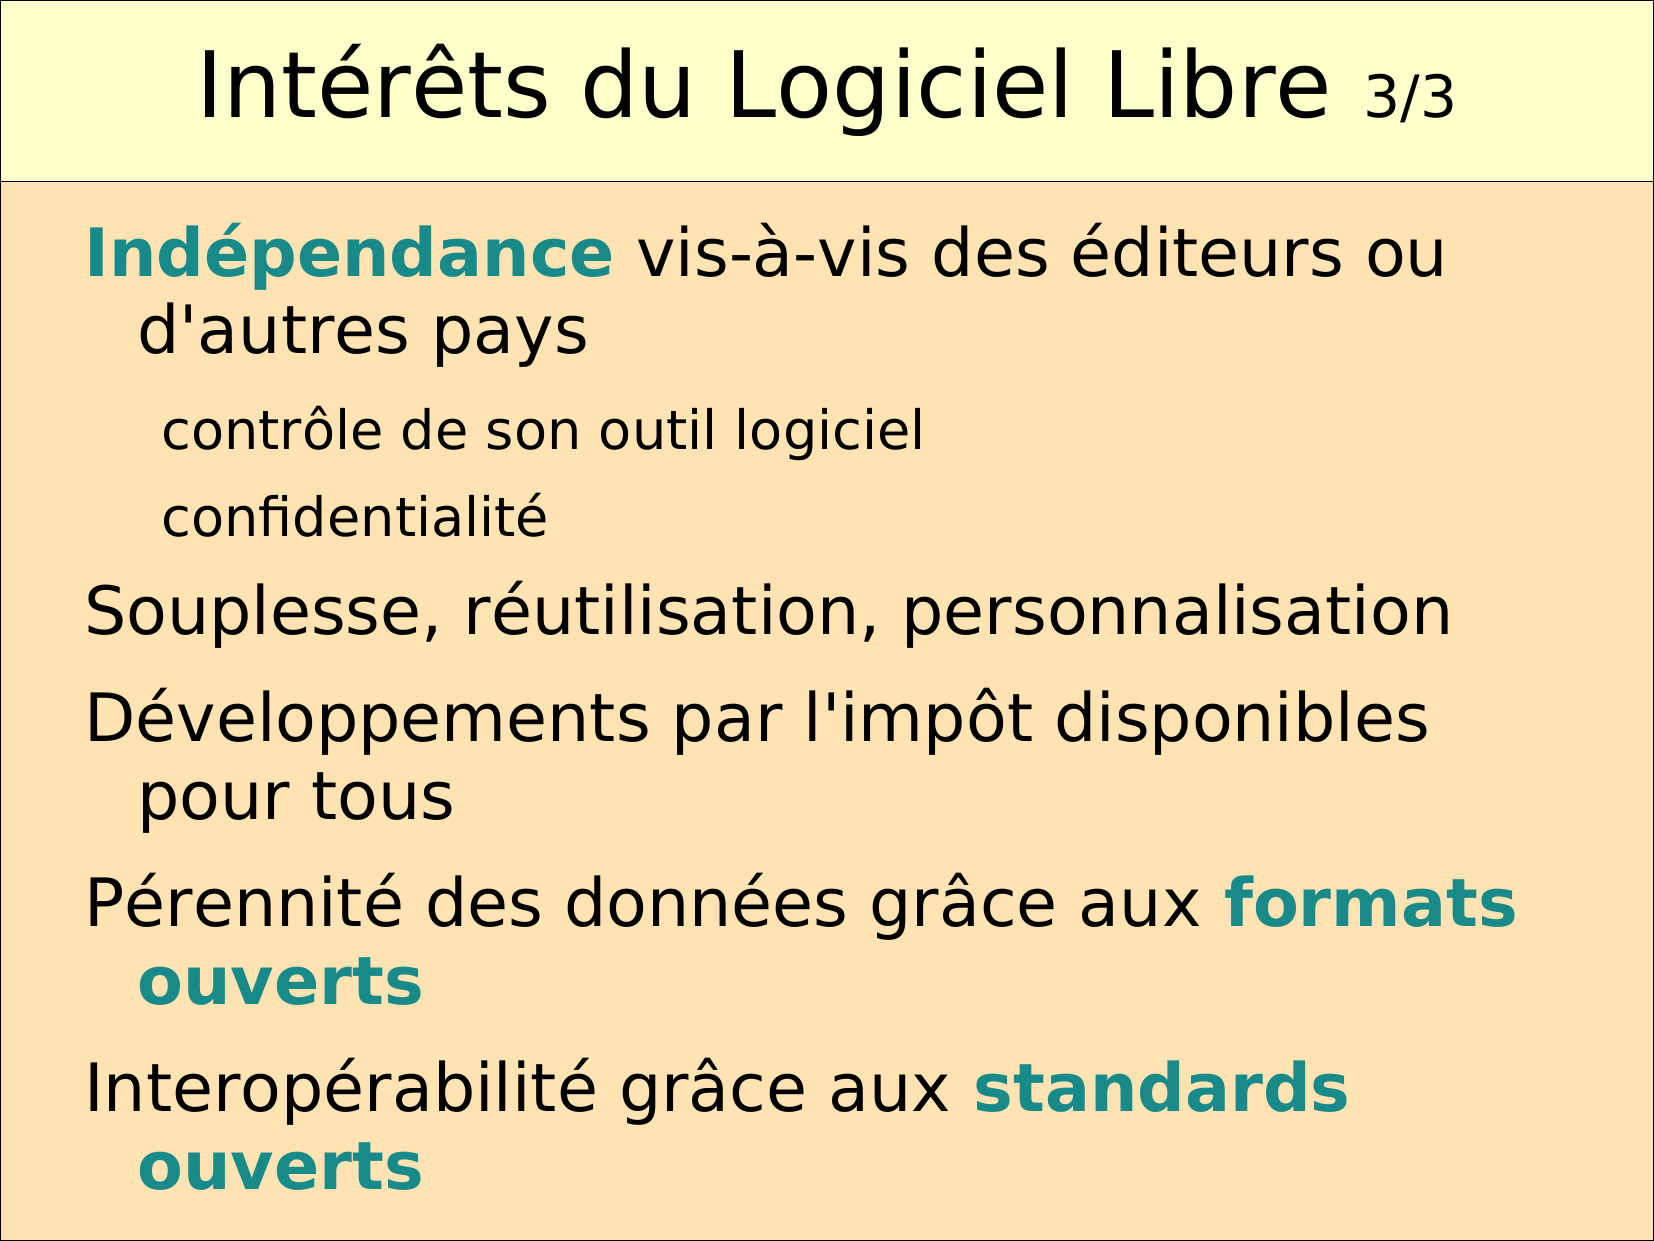

# Intérêts du Logiciel Libre 3/3
Indépendance vis-à-vis des éditeurs ou d'autres pays
contrôle de son outil logiciel
confidentialité
Souplesse, réutilisation, personnalisation
Développements par l'impôt disponibles pour tous
Pérennité des données grâce aux formats ouverts
Interopérabilité grâce aux standards ouverts